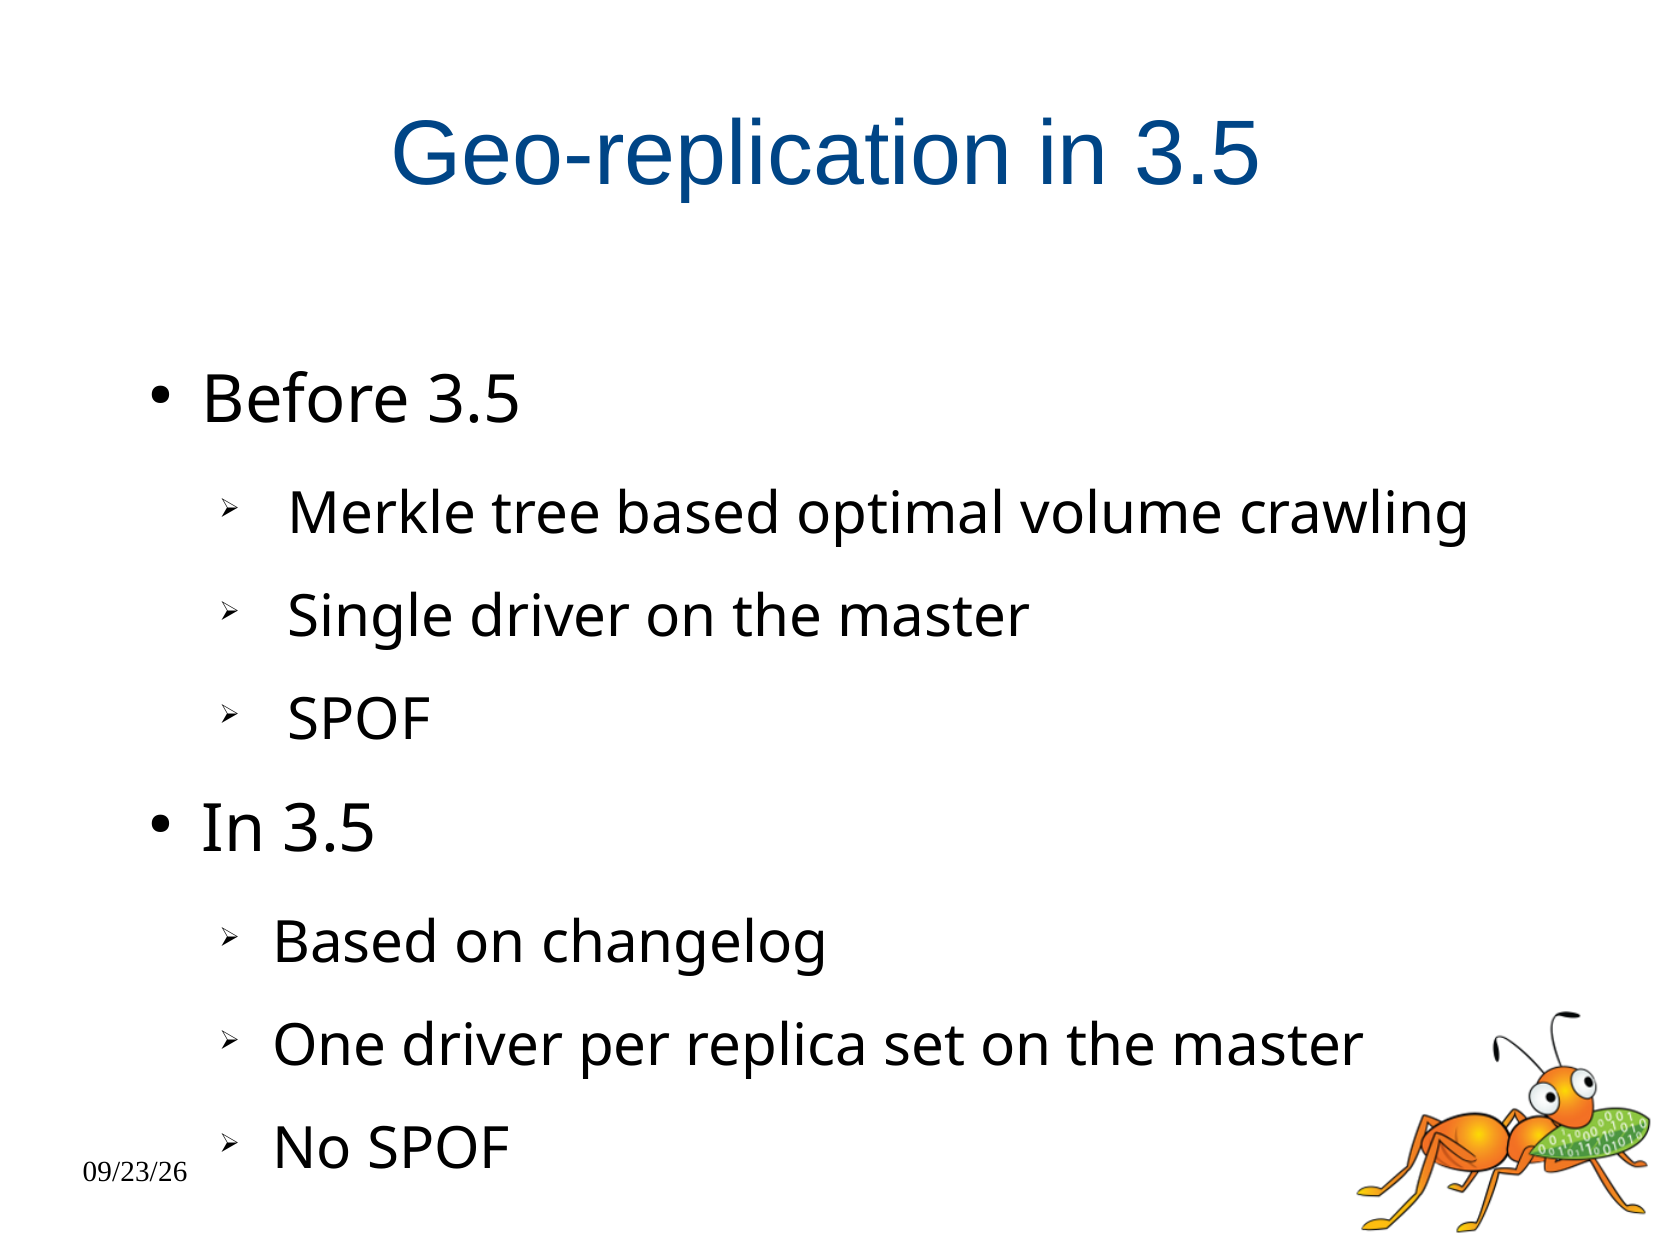

# Geo-replication in 3.5
Before 3.5
 Merkle tree based optimal volume crawling
 Single driver on the master
 SPOF
In 3.5
Based on changelog
One driver per replica set on the master
No SPOF